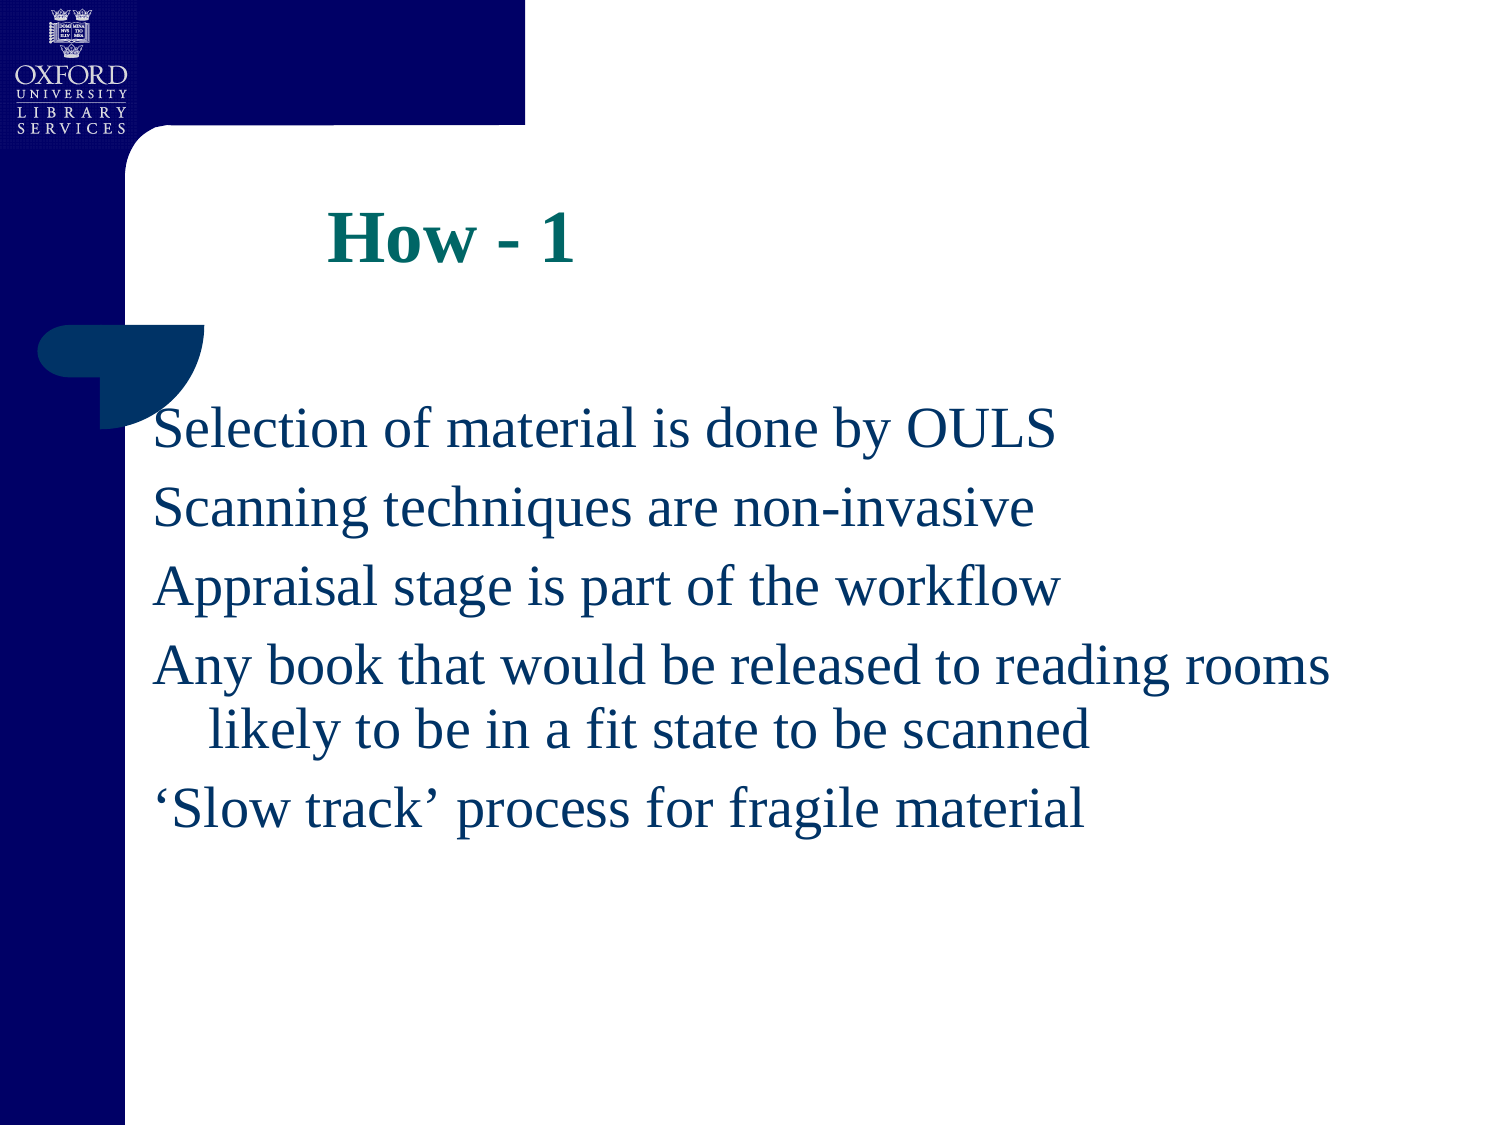

# How - 1
Selection of material is done by OULS
Scanning techniques are non-invasive
Appraisal stage is part of the workflow
Any book that would be released to reading rooms likely to be in a fit state to be scanned
‘Slow track’ process for fragile material